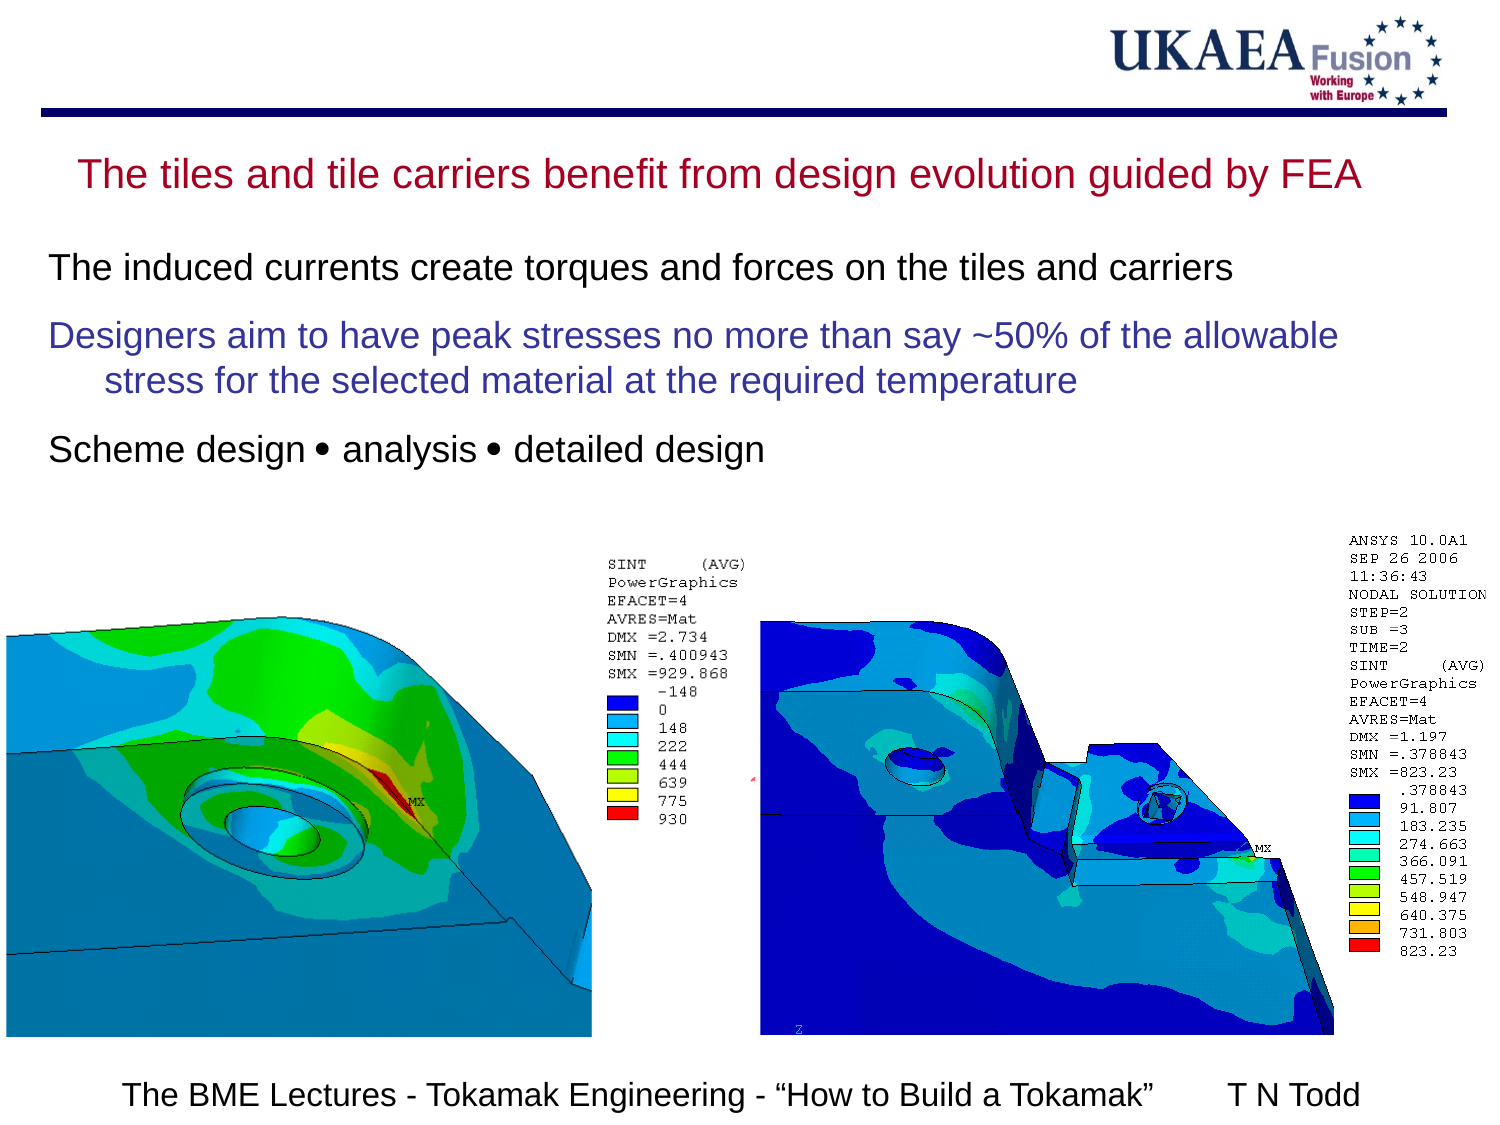

The tiles and tile carriers benefit from design evolution guided by FEA
The induced currents create torques and forces on the tiles and carriers
Designers aim to have peak stresses no more than say ~50% of the allowable stress for the selected material at the required temperature
Scheme design  analysis  detailed design